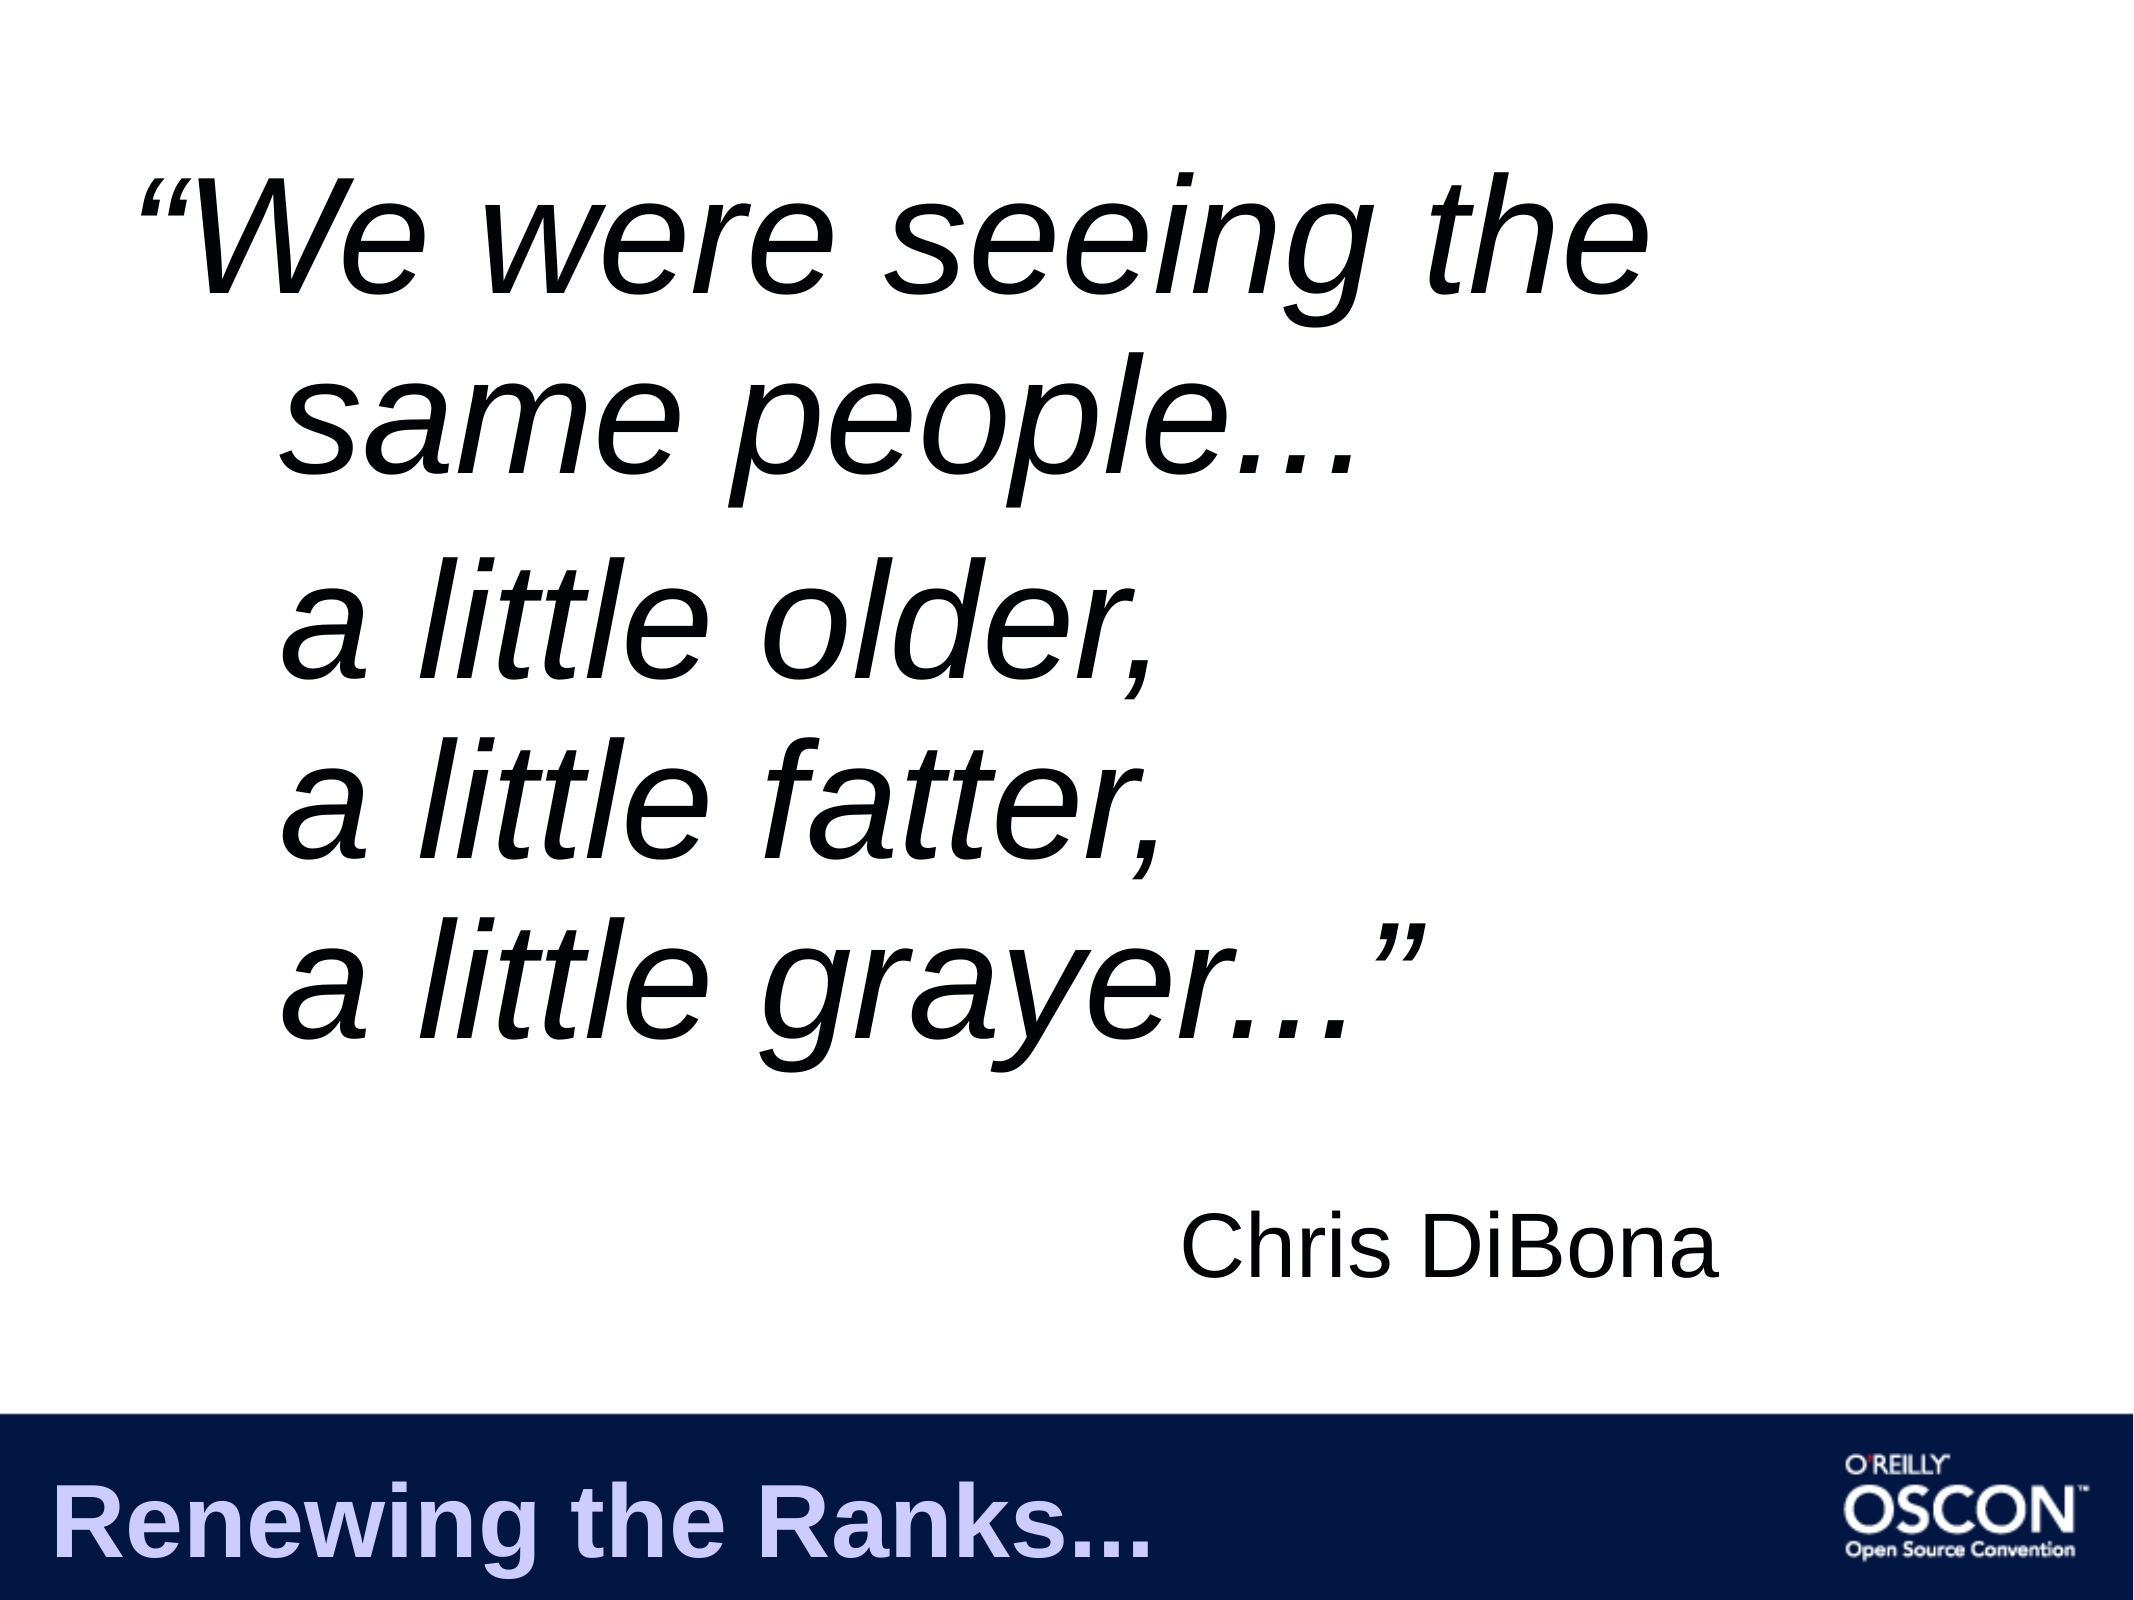

# “We were seeing the same people...
		a little older,
		a little fatter,
		a little grayer...”
								Chris DiBona
Renewing the Ranks...